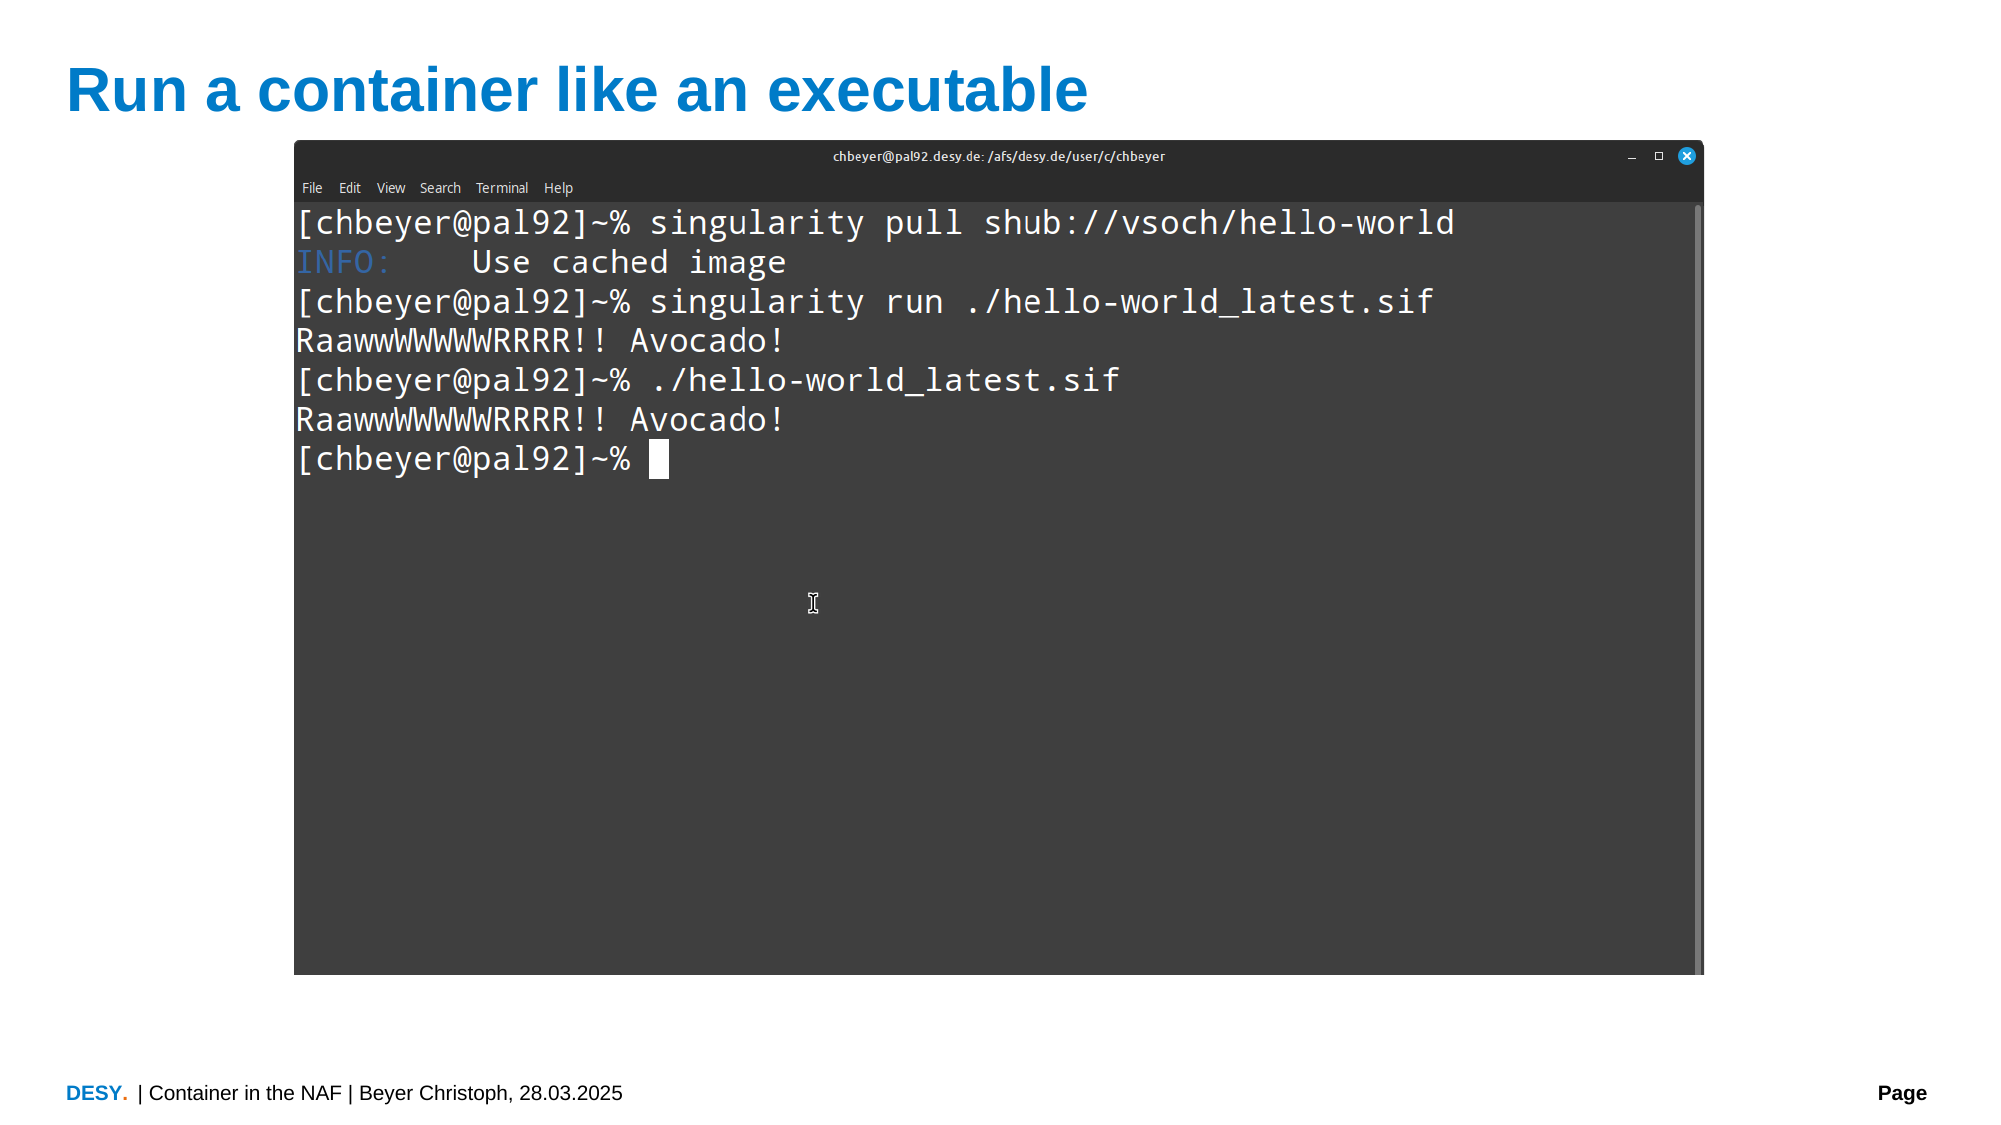

# Run a container like an executable
| Container in the NAF | Beyer Christoph, 28.03.2025